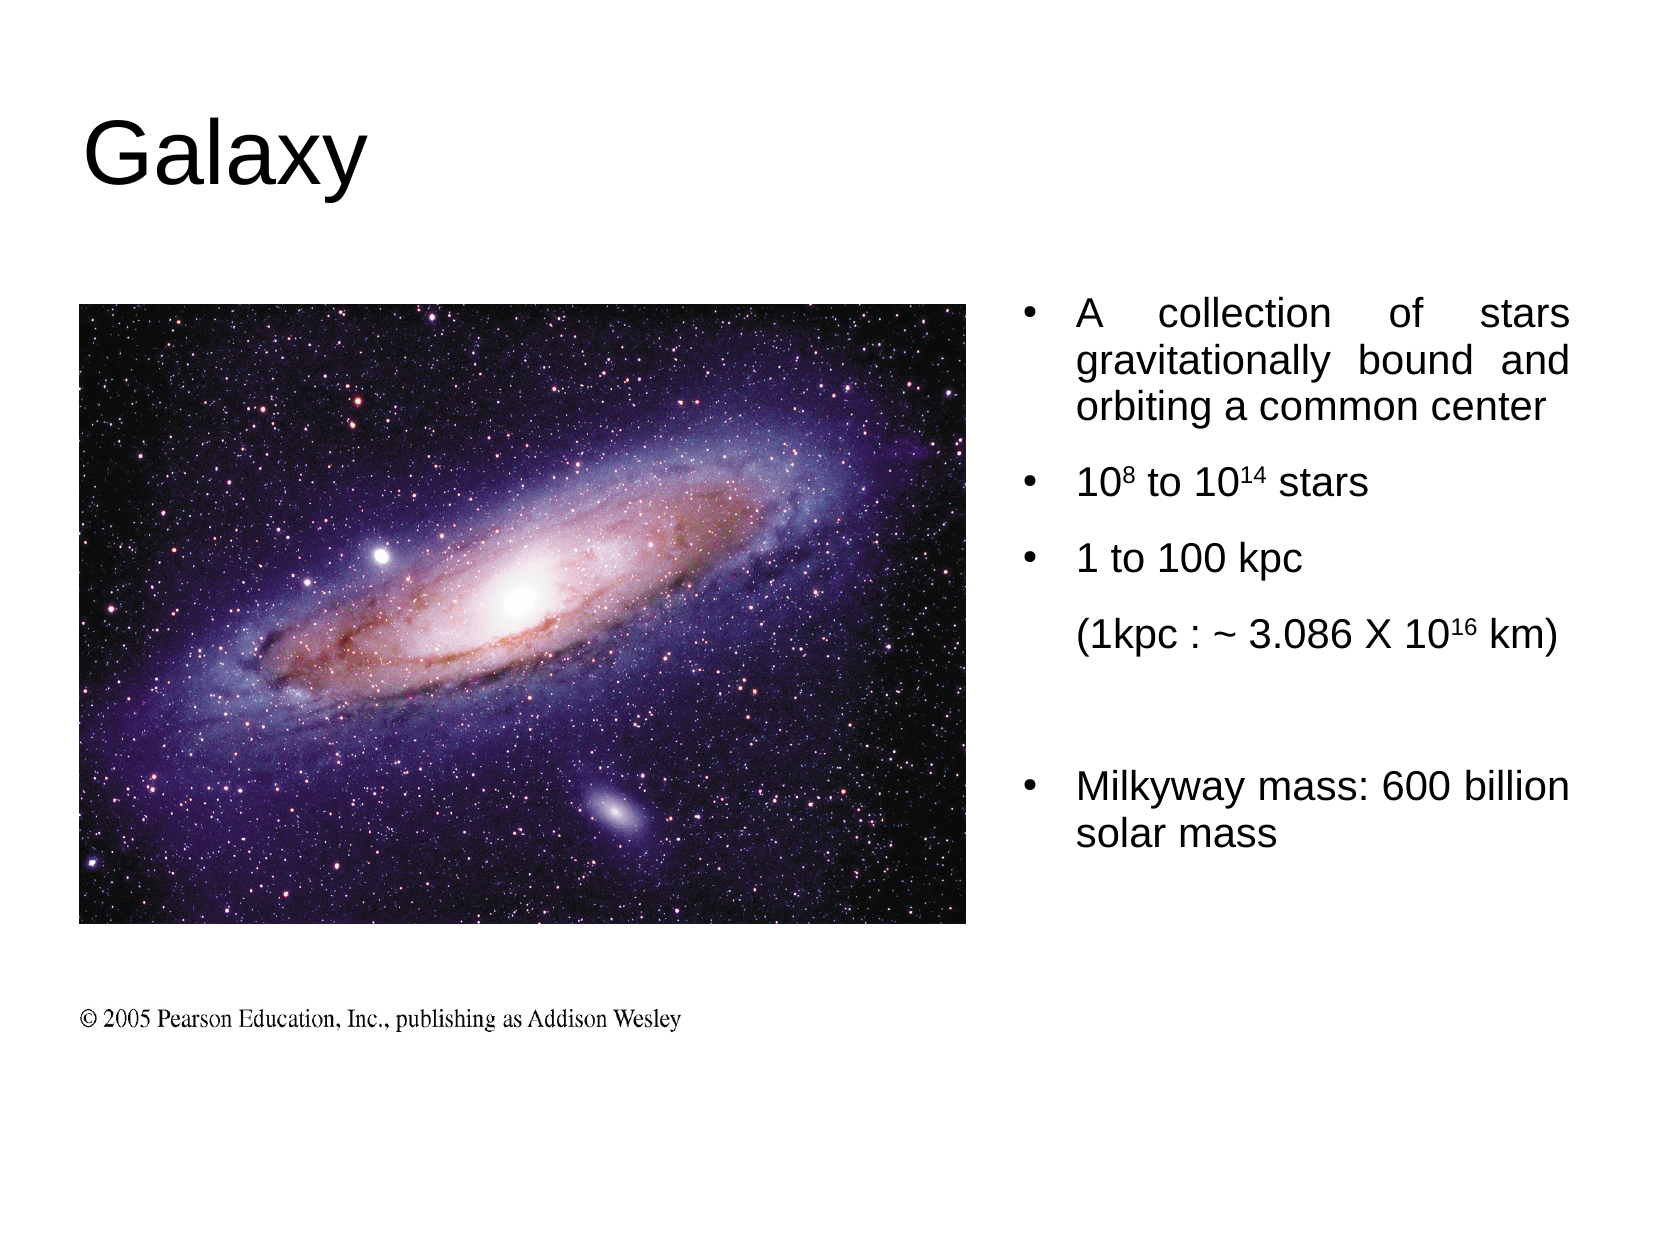

# Galaxy
A collection of stars gravitationally bound and orbiting a common center
108 to 1014 stars
1 to 100 kpc
(1kpc : ~ 3.086 X 1016 km)
Milkyway mass: 600 billion solar mass